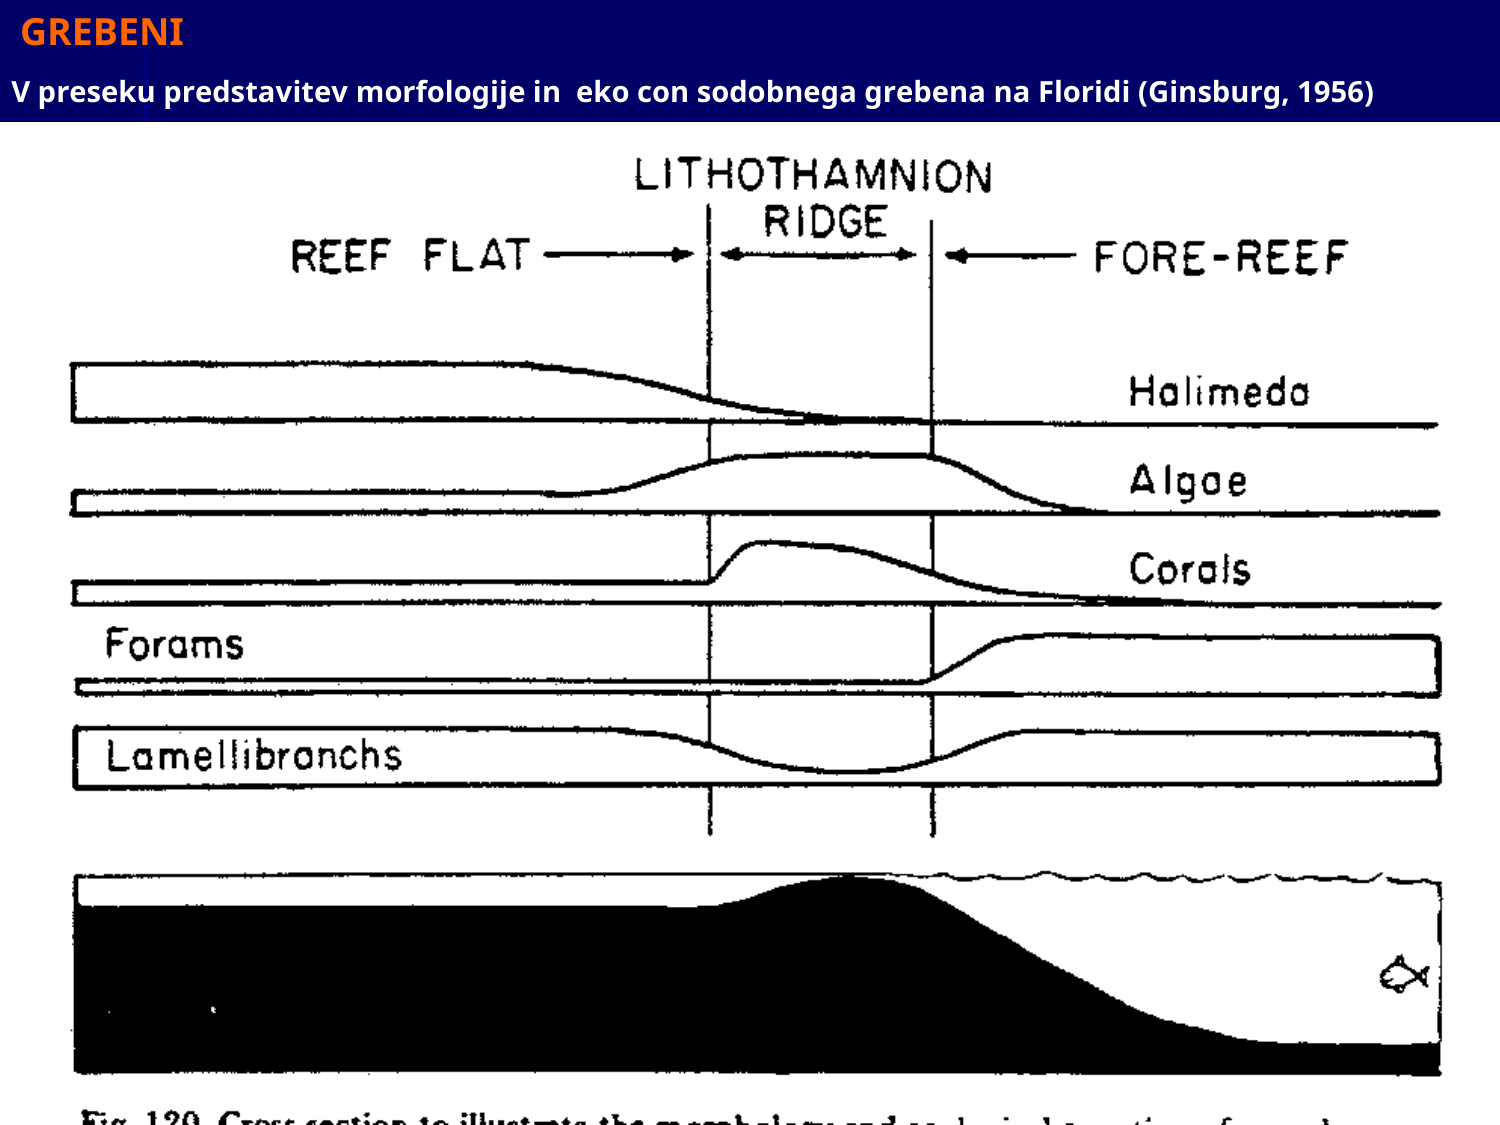

GREBENI
V preseku predstavitev morfologije in eko con sodobnega grebena na Floridi (Ginsburg, 1956)